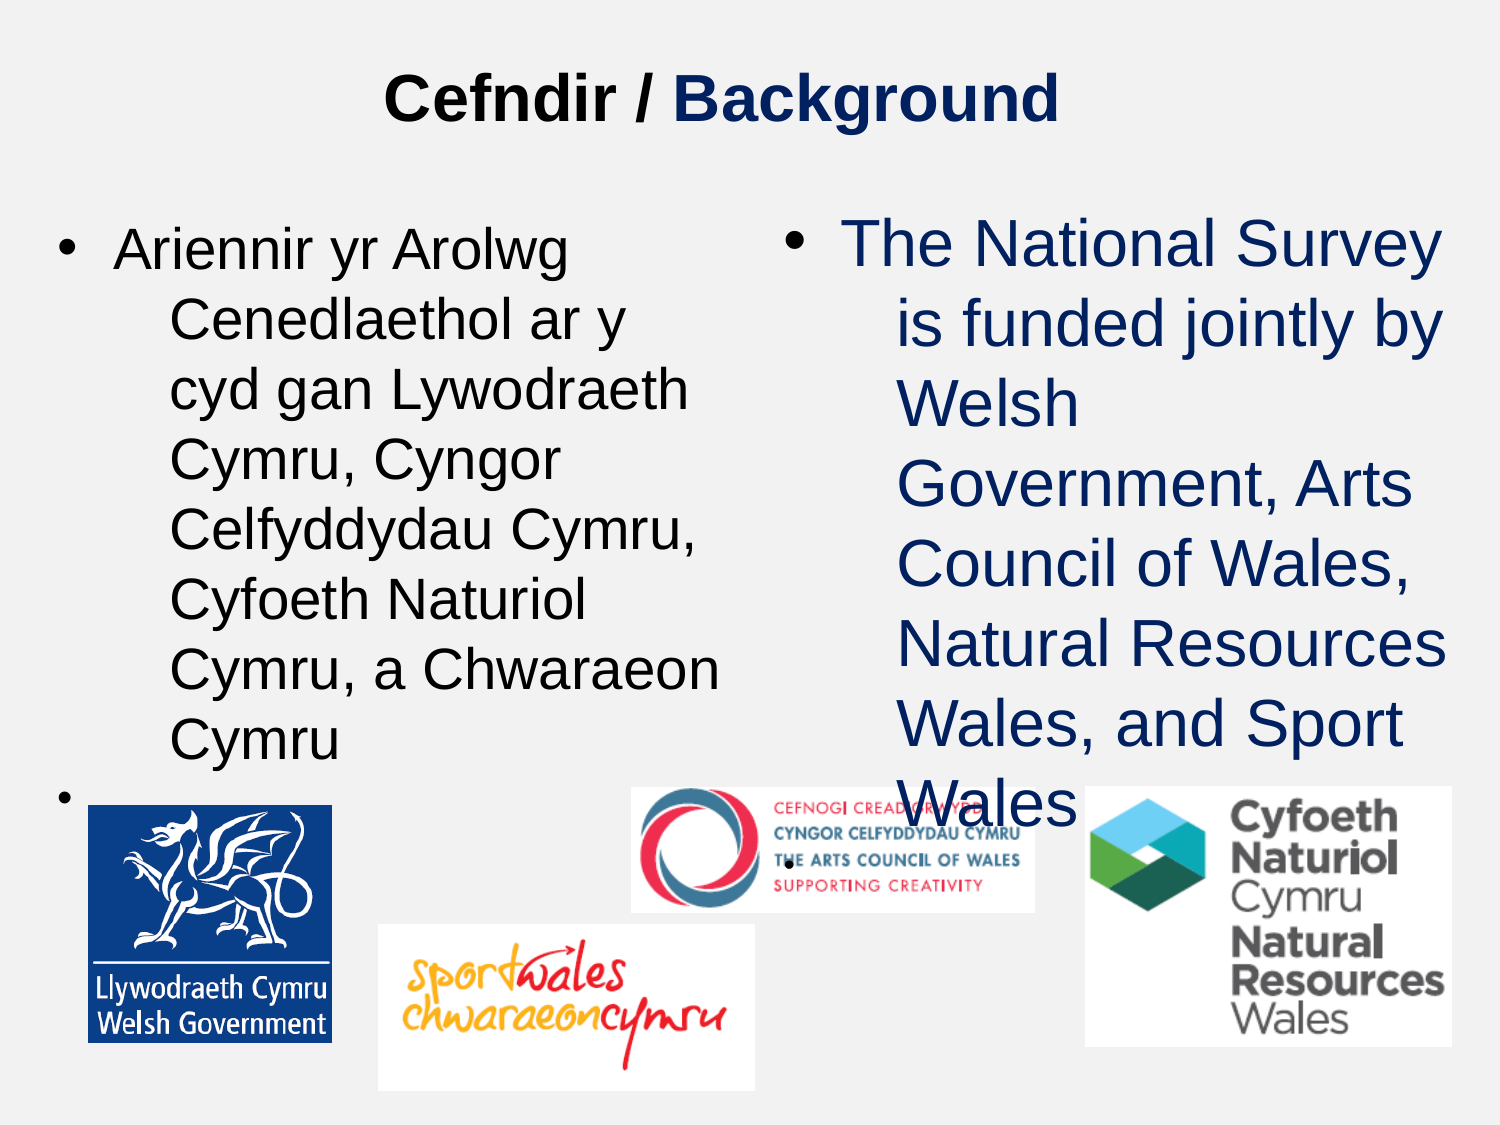

Cefndir / Background
The National Survey is funded jointly by Welsh Government, Arts Council of Wales, Natural Resources Wales, and Sport Wales
Ariennir yr Arolwg Cenedlaethol ar y cyd gan Lywodraeth Cymru, Cyngor Celfyddydau Cymru, Cyfoeth Naturiol Cymru, a Chwaraeon Cymru